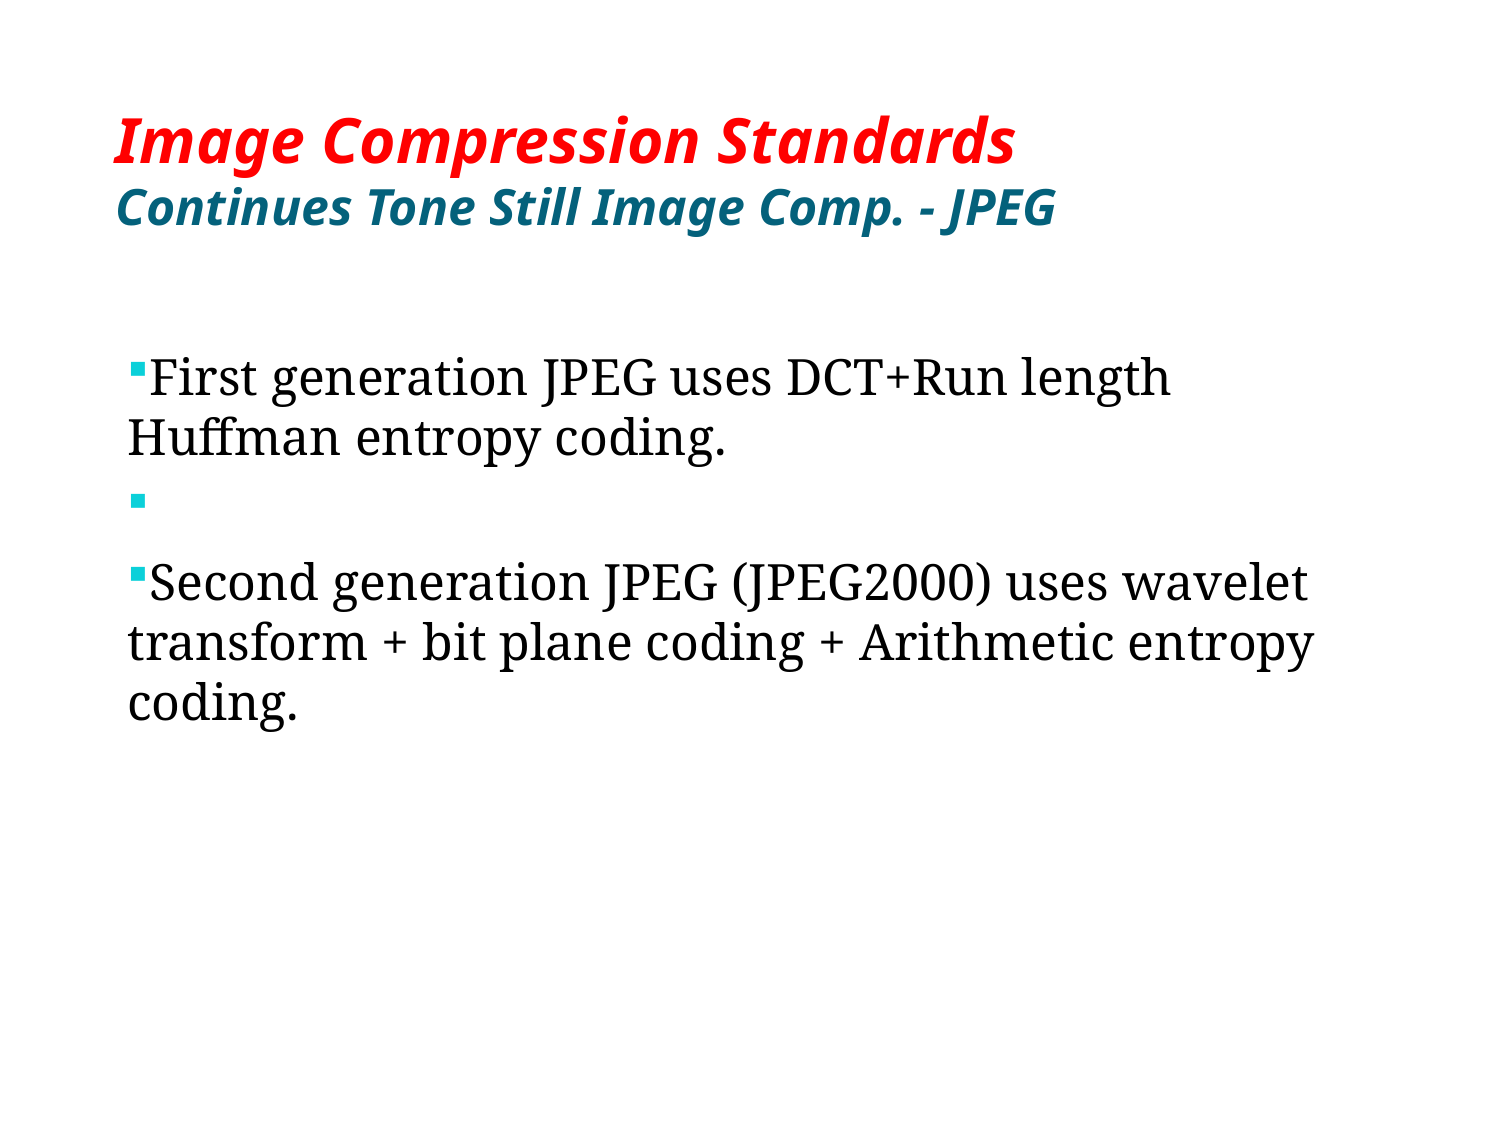

Image Compression Standards
Continues Tone Still Image Comp. - JPEG
# First generation JPEG uses DCT+Run length Huffman entropy coding.
Second generation JPEG (JPEG2000) uses wavelet transform + bit plane coding + Arithmetic entropy coding.